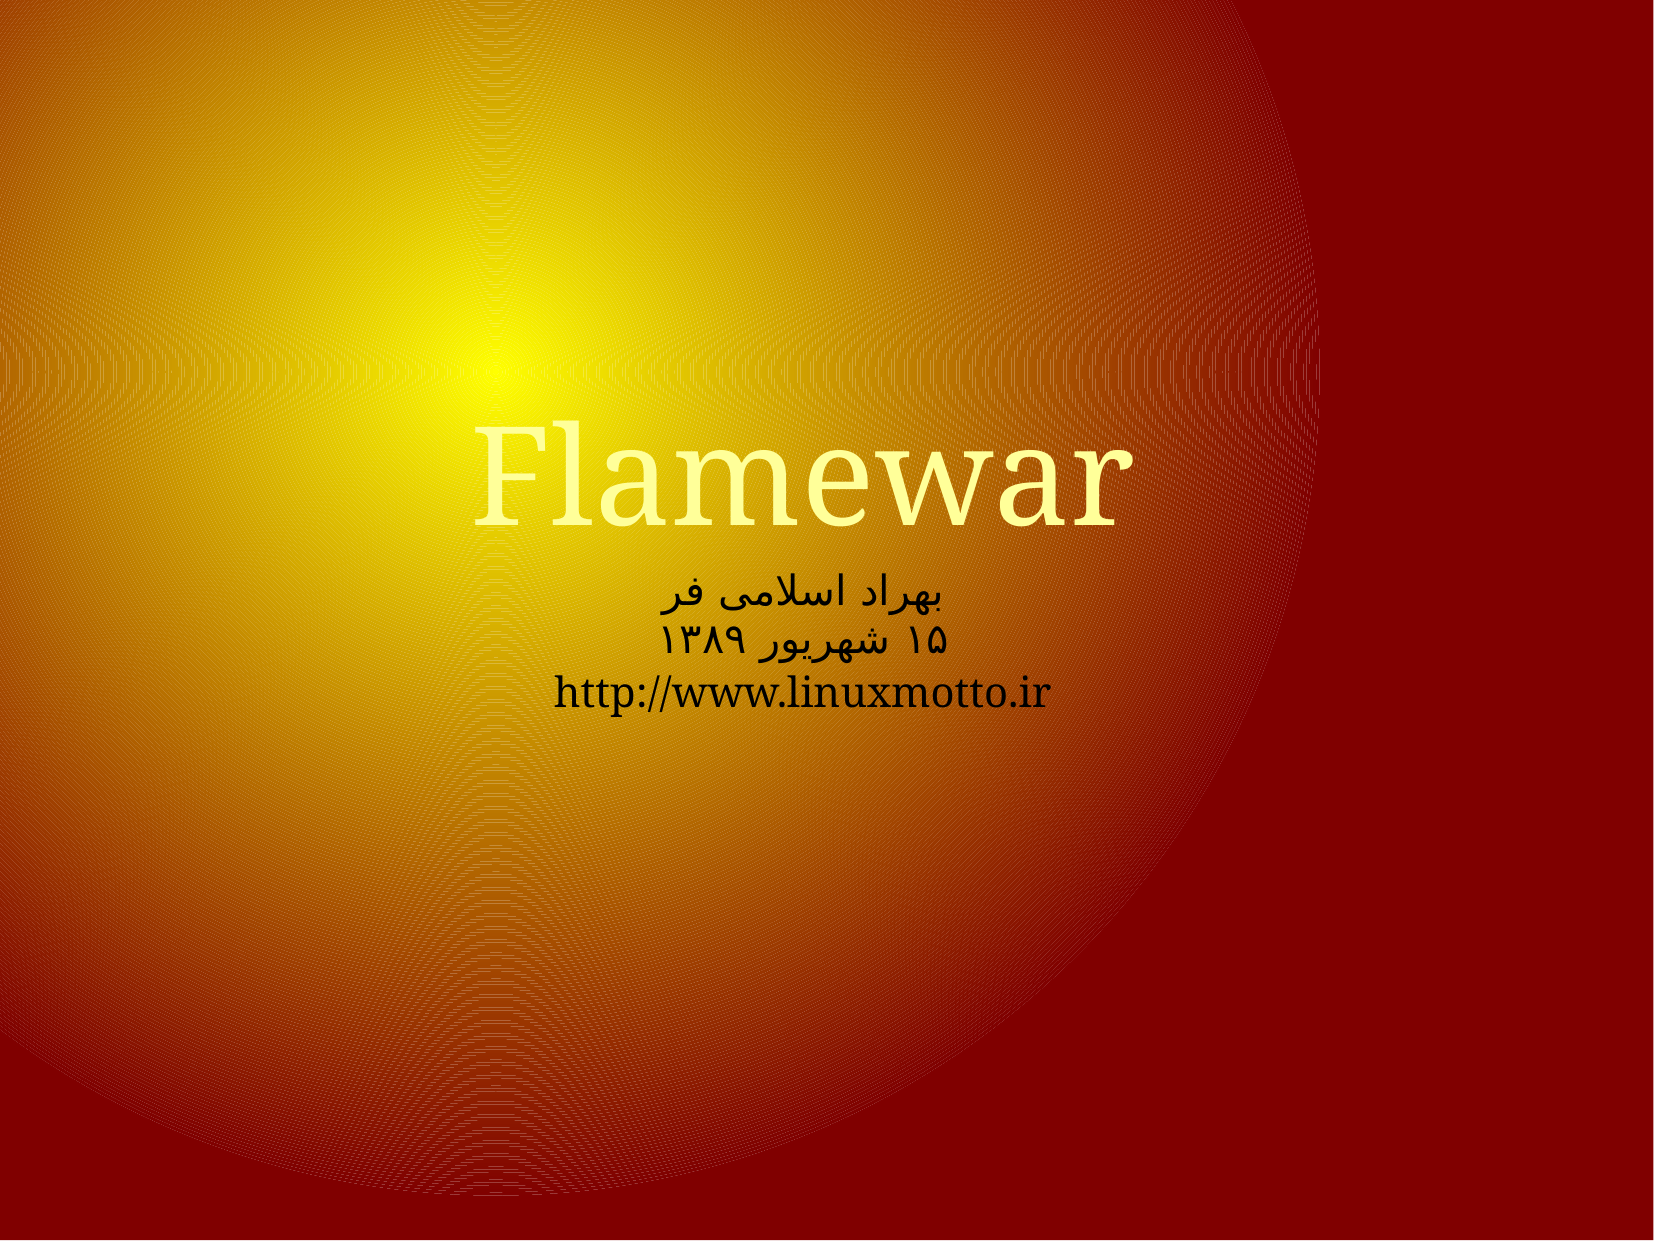

# Flamewar
بهراد اسلامی فر
۱۵ شهریور ۱۳۸۹
http://www.linuxmotto.ir